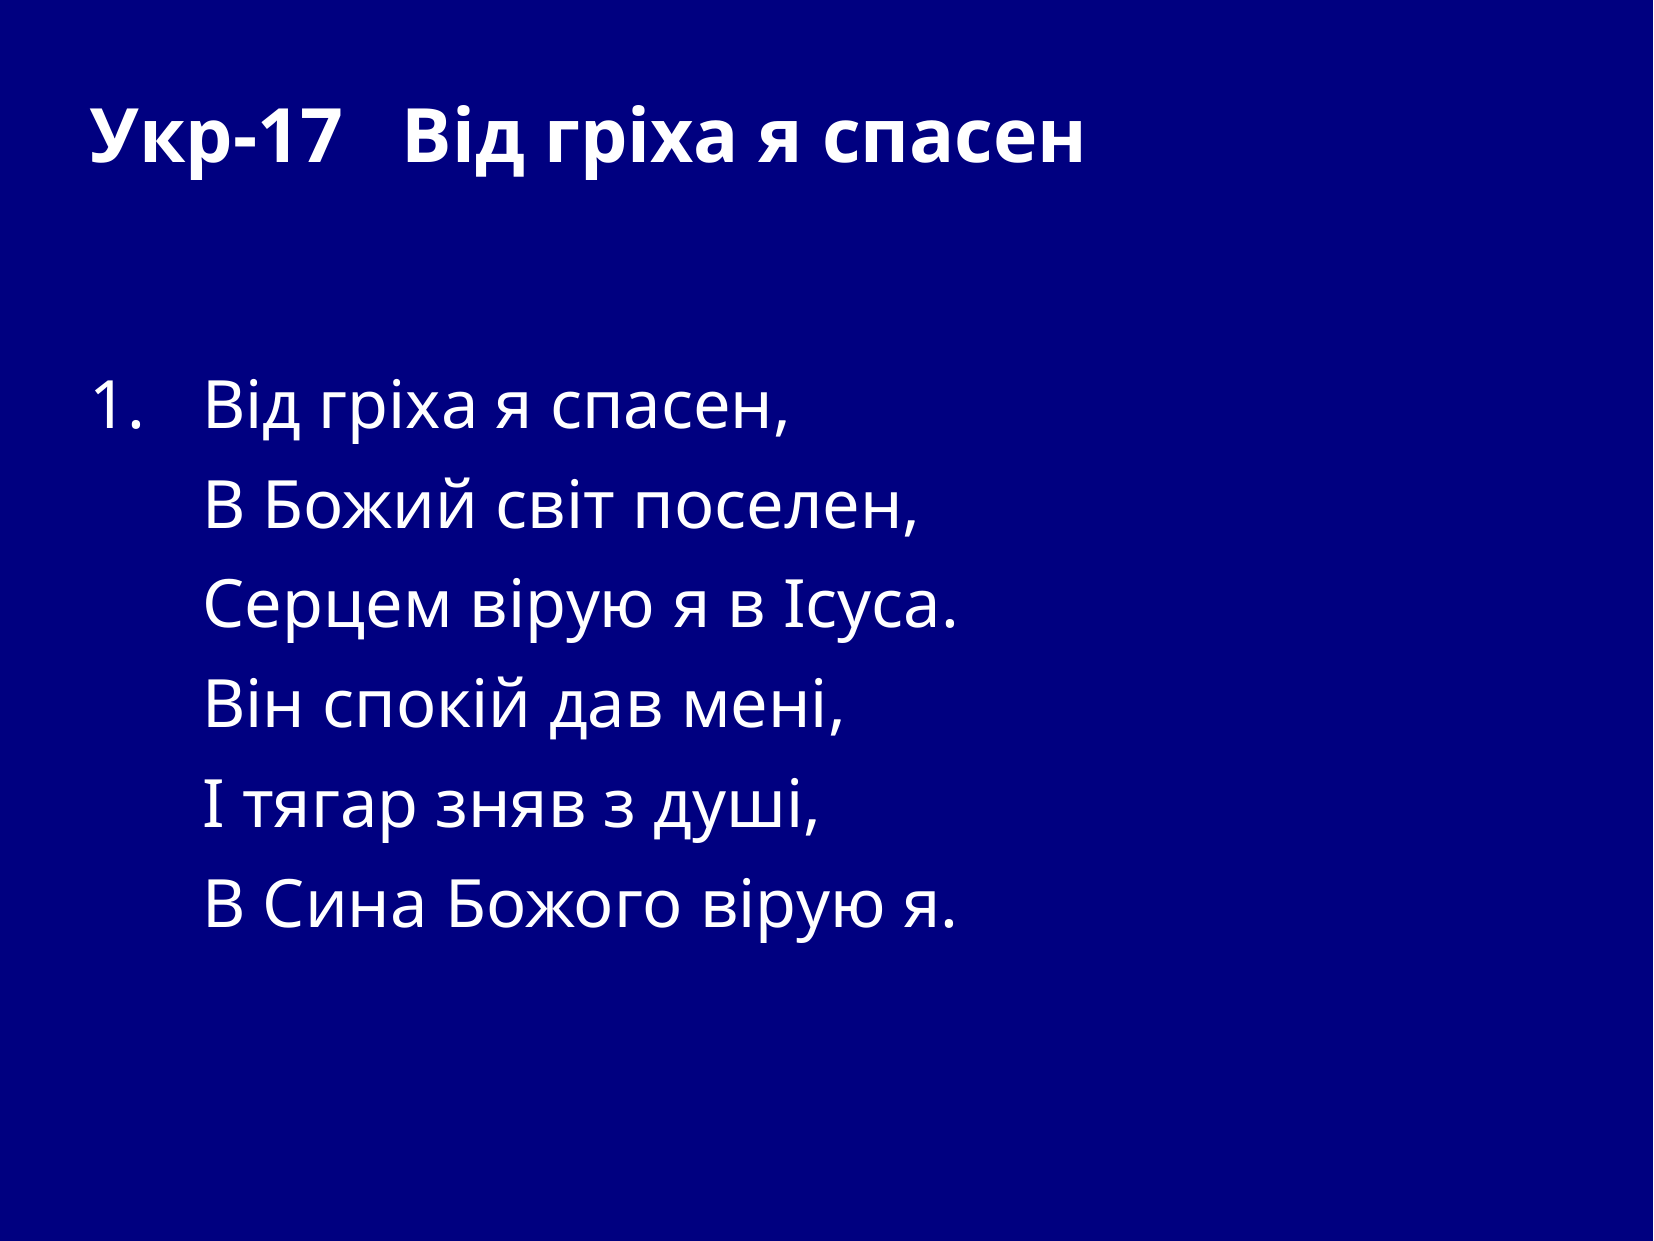

Укр-17 Від гріха я спасен
1.	Від гріха я спасен,
	В Божий світ поселен,
	Серцем вірую я в Ісуса.
	Він спокій дав мені,
	І тягар зняв з душі,
	В Сина Божого вірую я.